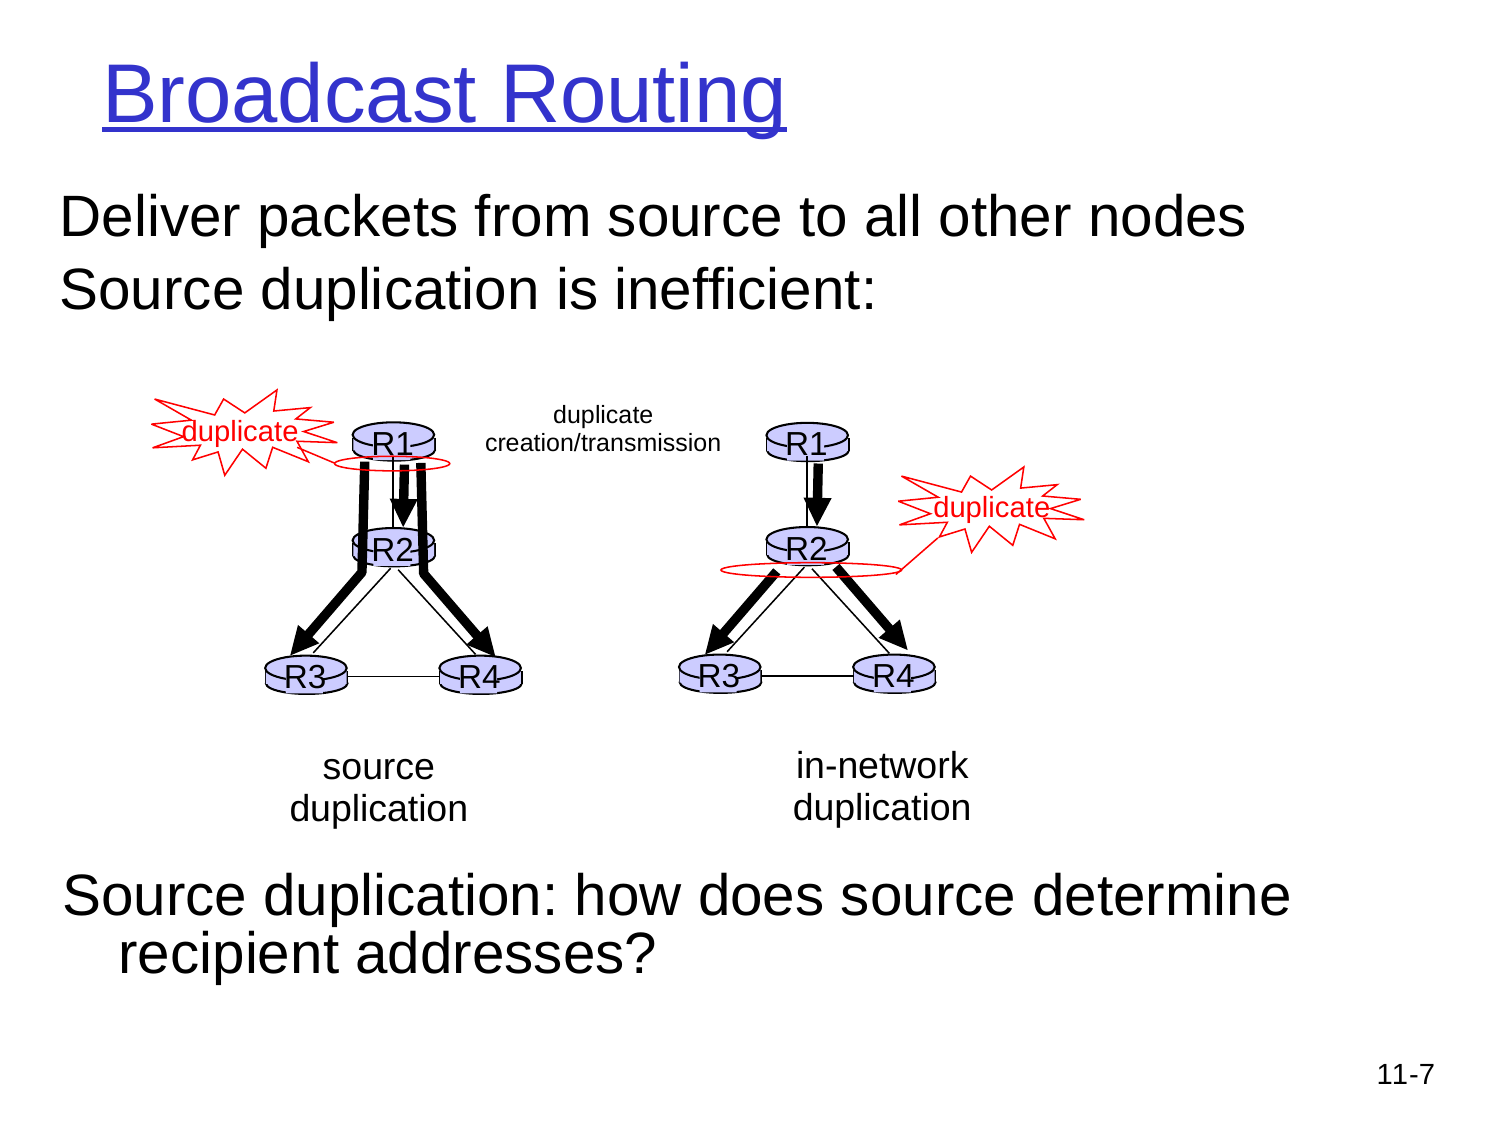

# Broadcast Routing
Deliver packets from source to all other nodes
Source duplication is inefficient:
duplicate
creation/transmission
duplicate
R1
R1
duplicate
R2
R2
R3
R4
R3
R4
in-network
duplication
source
duplication
Source duplication: how does source determine recipient addresses?
7